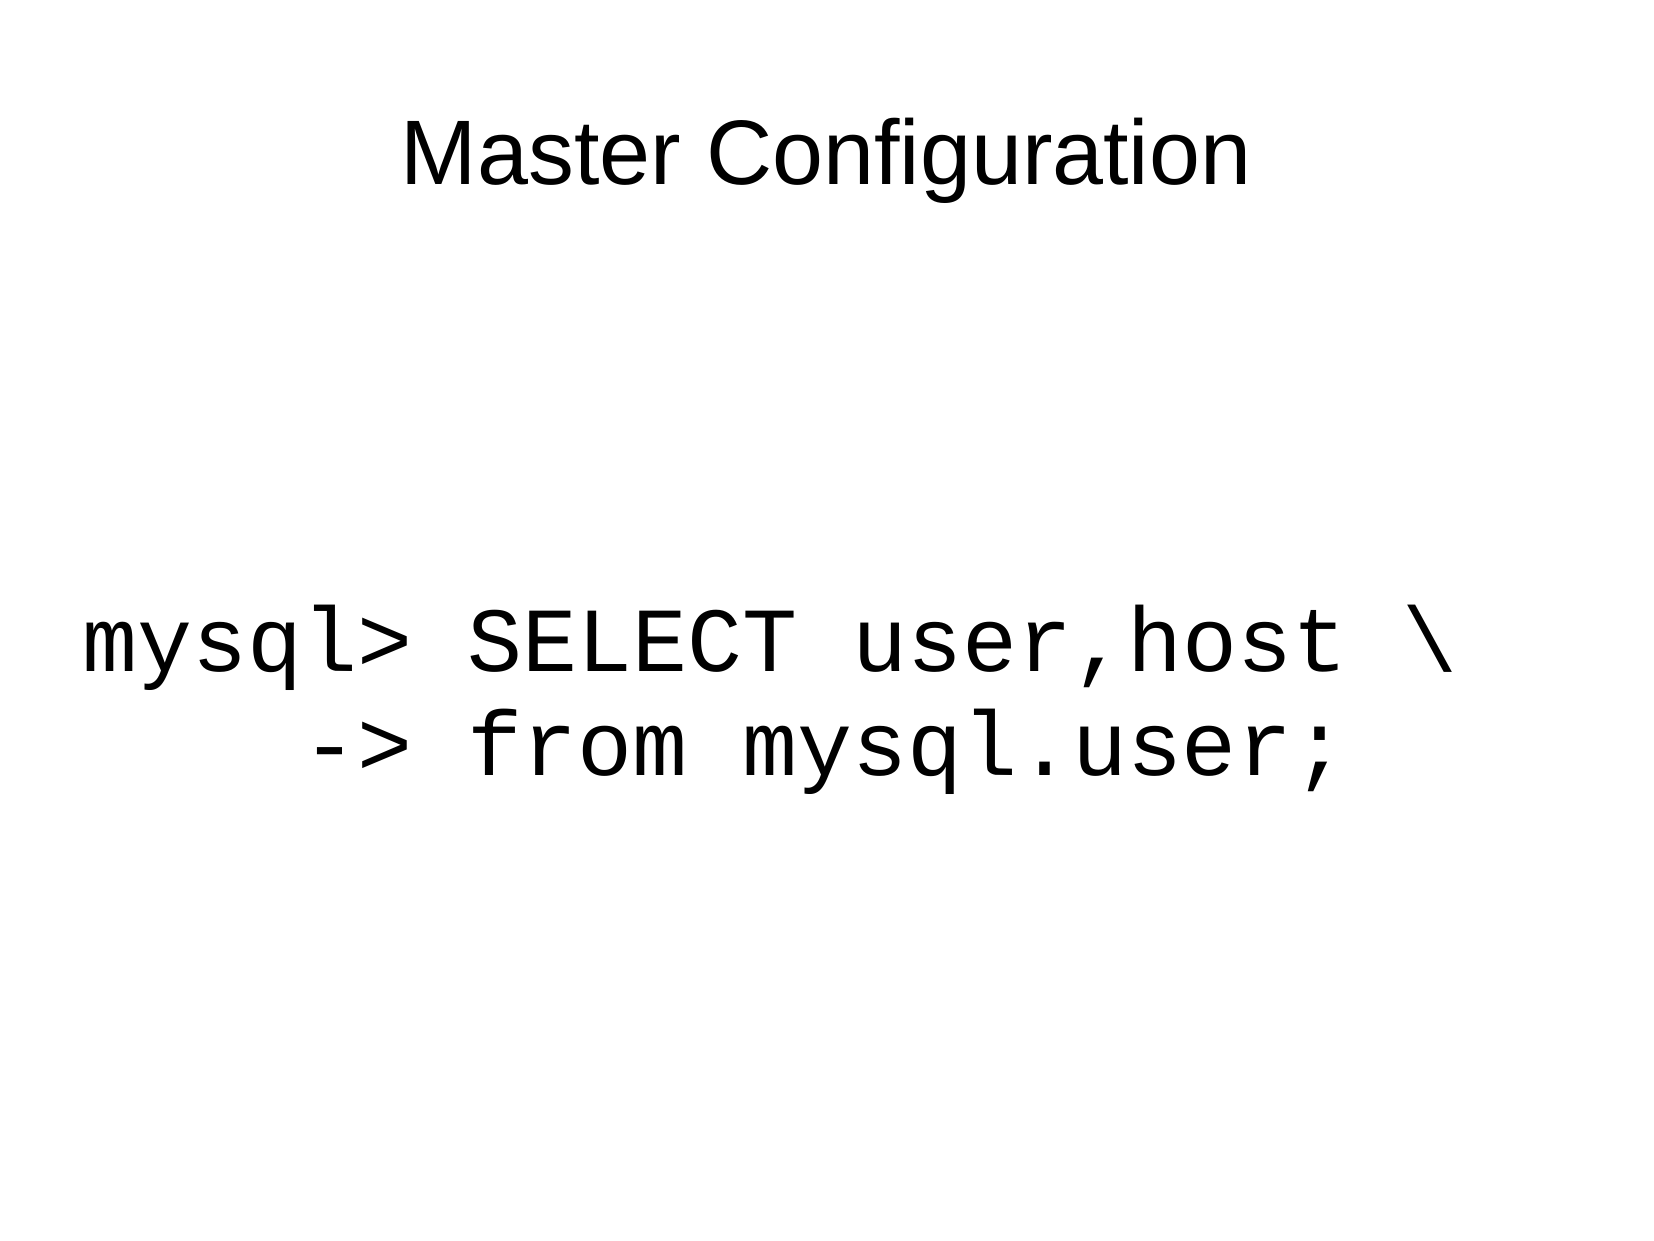

# Master Configuration
mysql> SELECT user,host \
 -> from mysql.user;